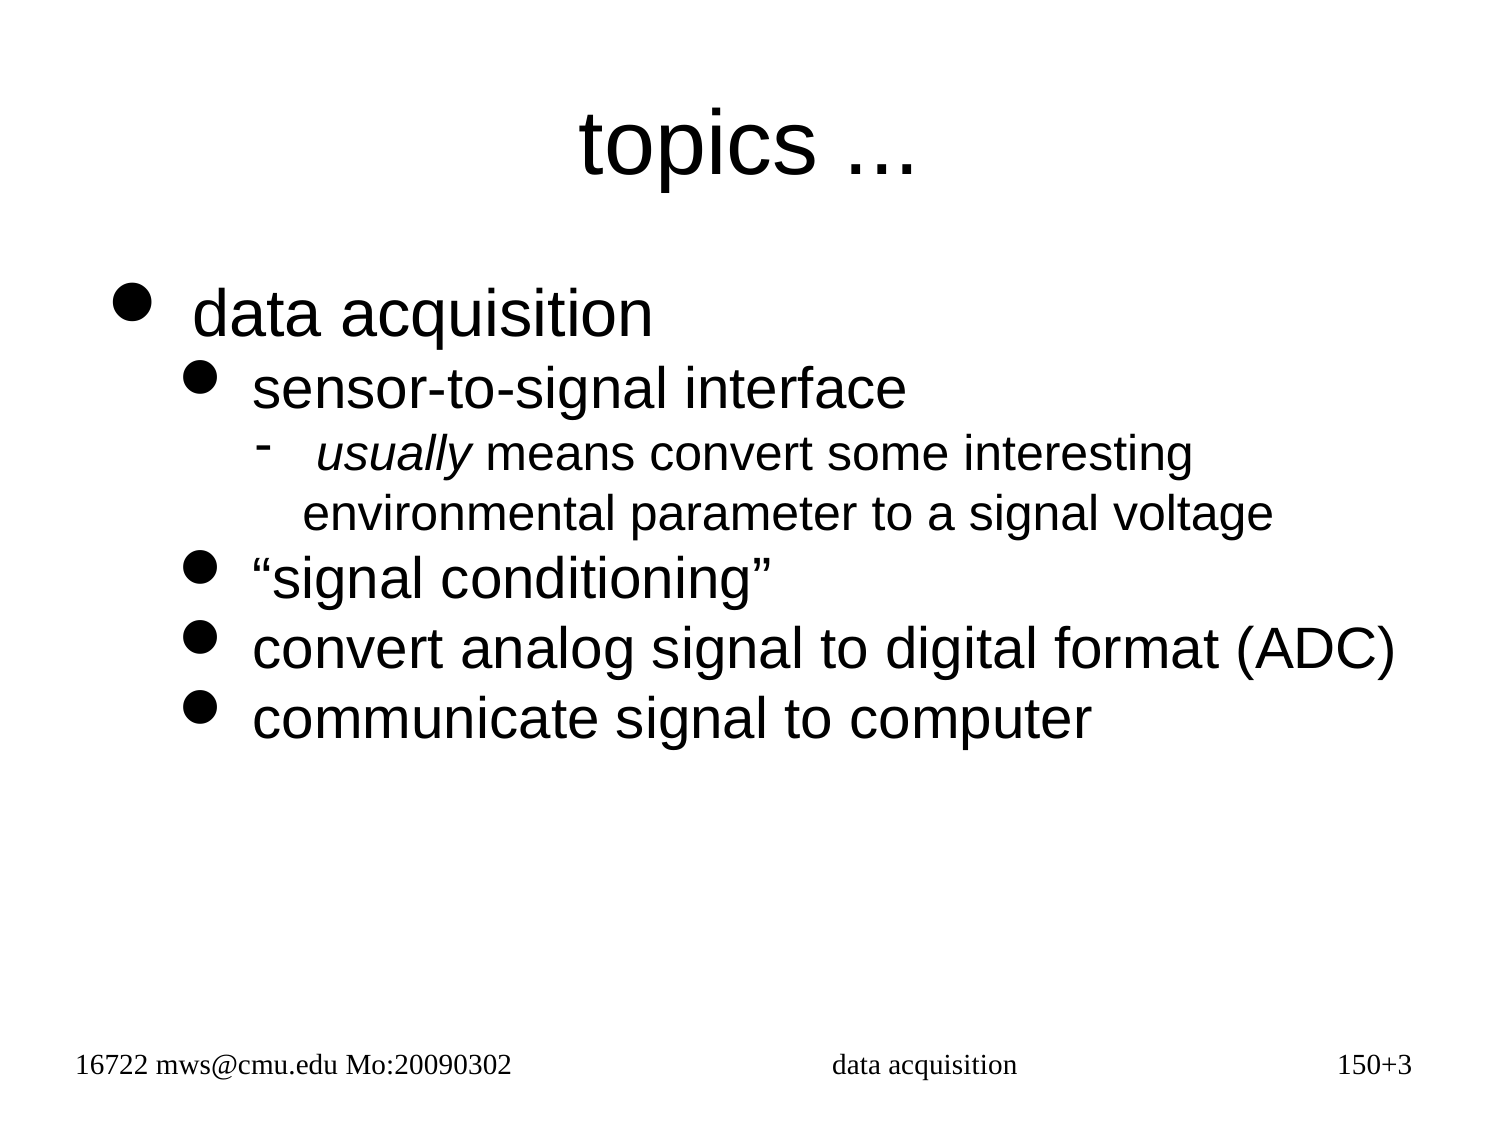

topics ...
 data acquisition
 sensor-to-signal interface
 usually means convert some interesting environmental parameter to a signal voltage
 “signal conditioning”
 convert analog signal to digital format (ADC)
 communicate signal to computer
16722 mws@cmu.edu Mo:20090302
data acquisition
3